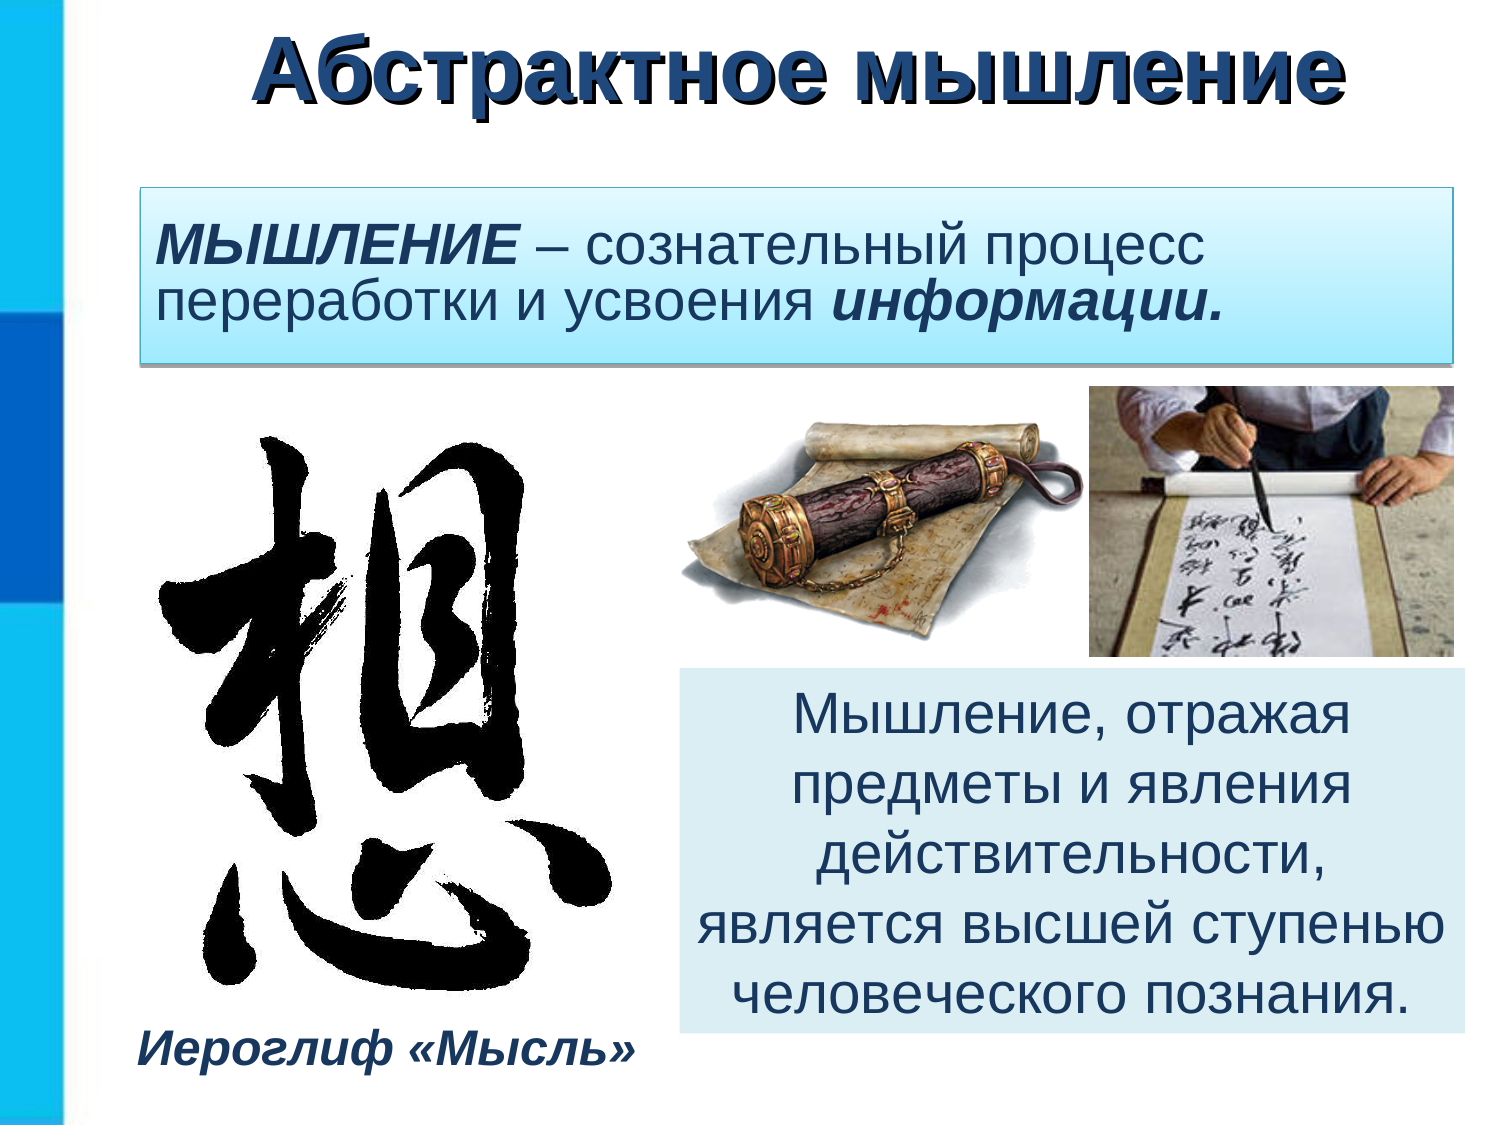

# Абстрактное мышление
МЫШЛЕНИЕ – сознательный процесс переработки и усвоения информации.
Мышление, отражая предметы и явления действительности, является высшей ступенью человеческого познания.
Иероглиф «Мысль»